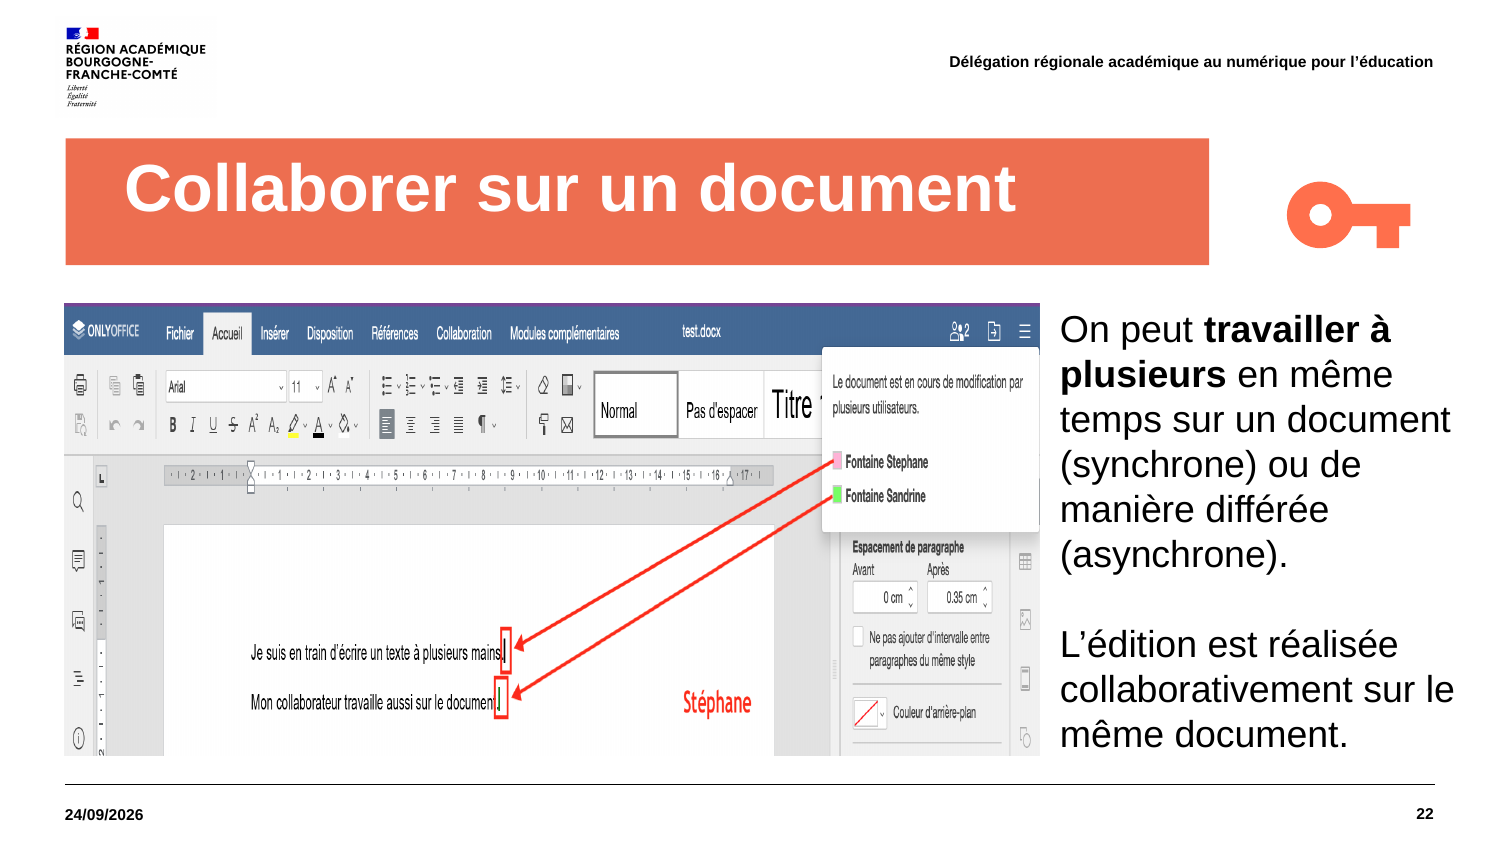

Délégation régionale académique au numérique pour l’éducation
Collaborer sur un document
On peut travailler à plusieurs en même temps sur un document (synchrone) ou de manière différée (asynchrone).
L’édition est réalisée collaborativement sur le même document.